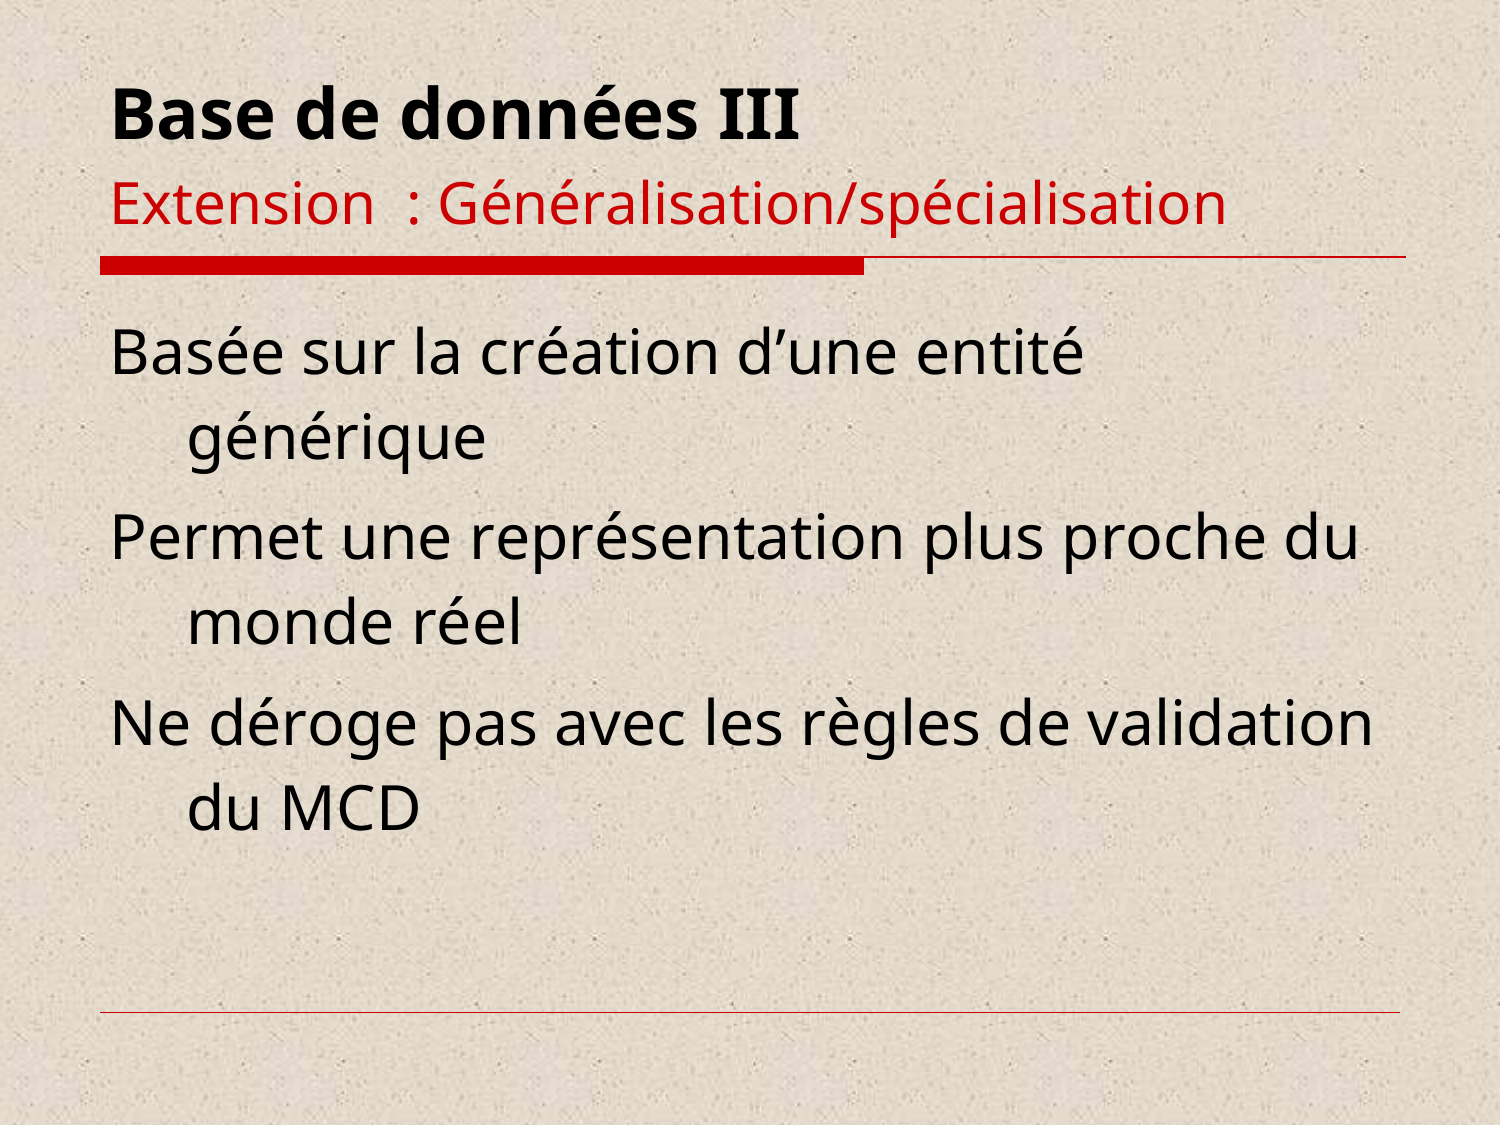

Base de données III
Extension : Généralisation/spécialisation
# Basée sur la création d’une entité générique
Permet une représentation plus proche du monde réel
Ne déroge pas avec les règles de validation du MCD